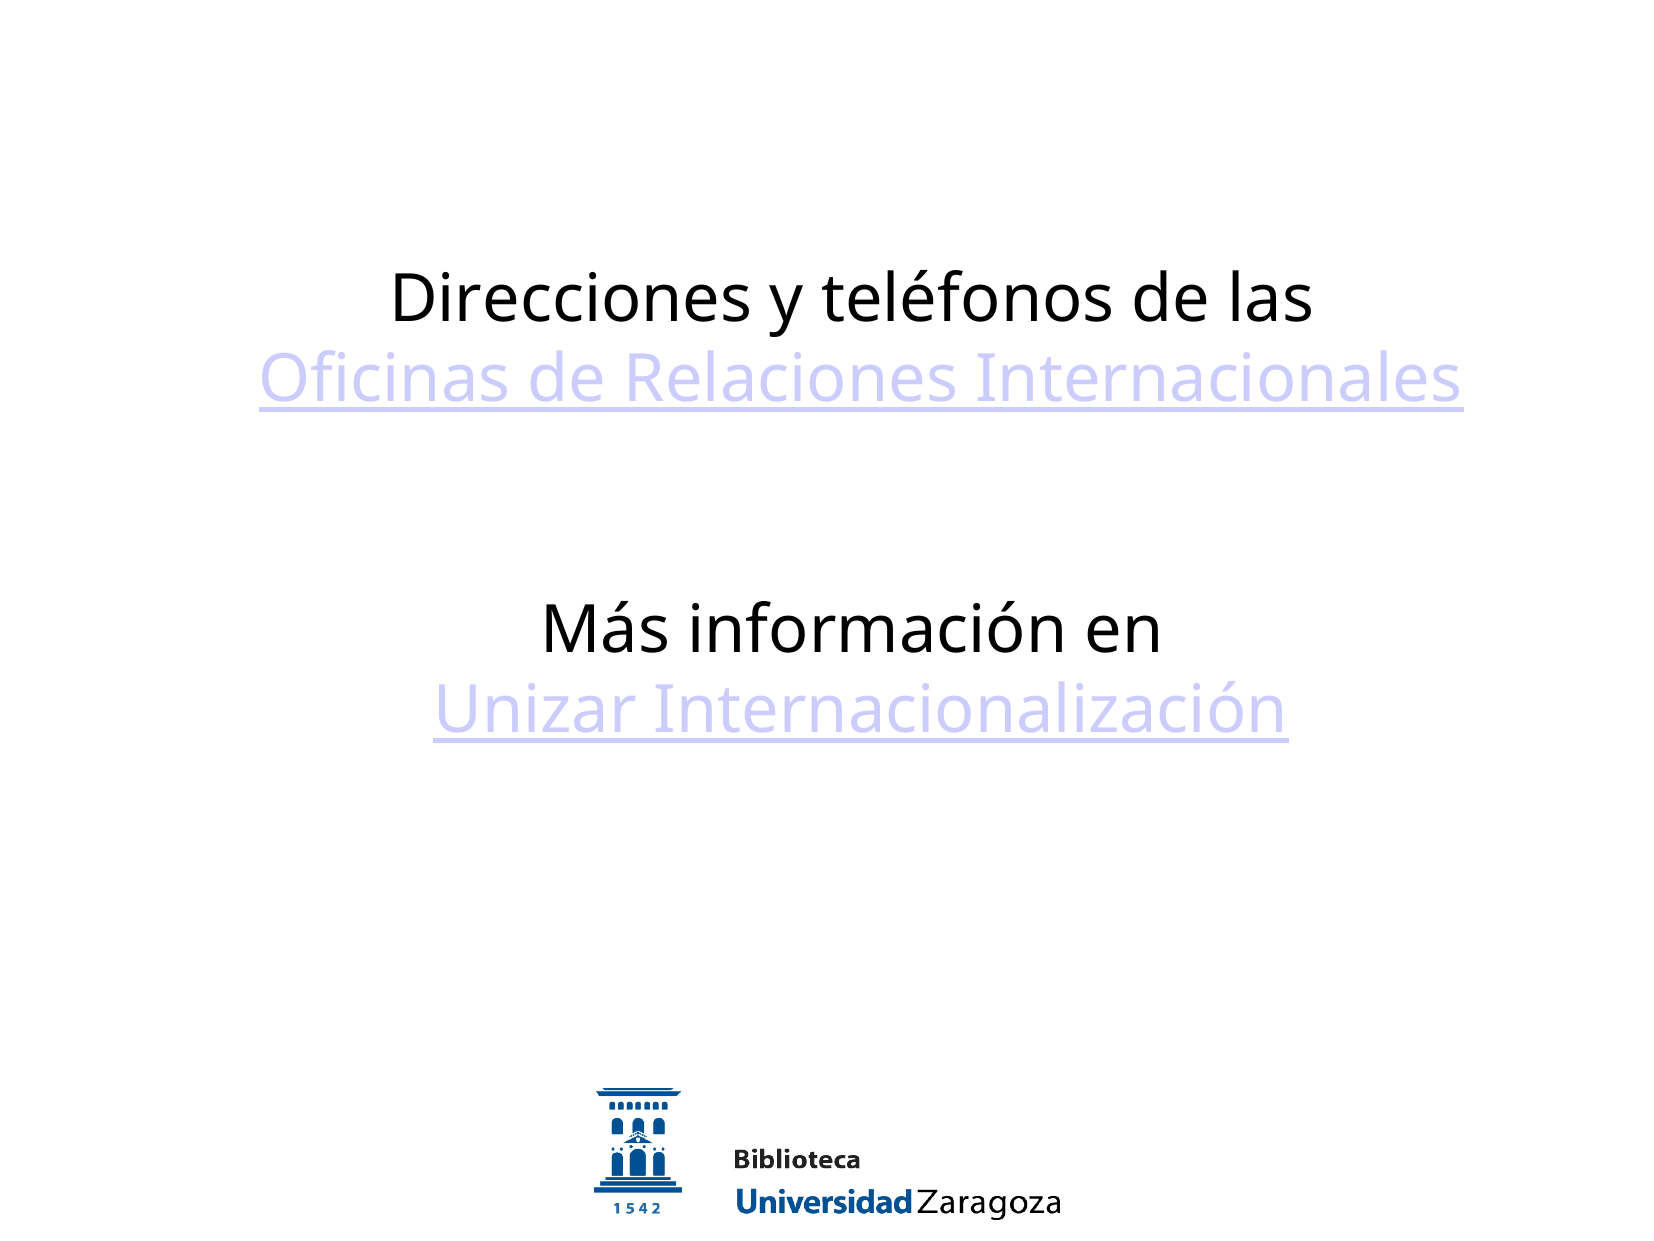

Direcciones y teléfonos de las Oficinas de Relaciones Internacionales
Más información en
Unizar Internacionalización